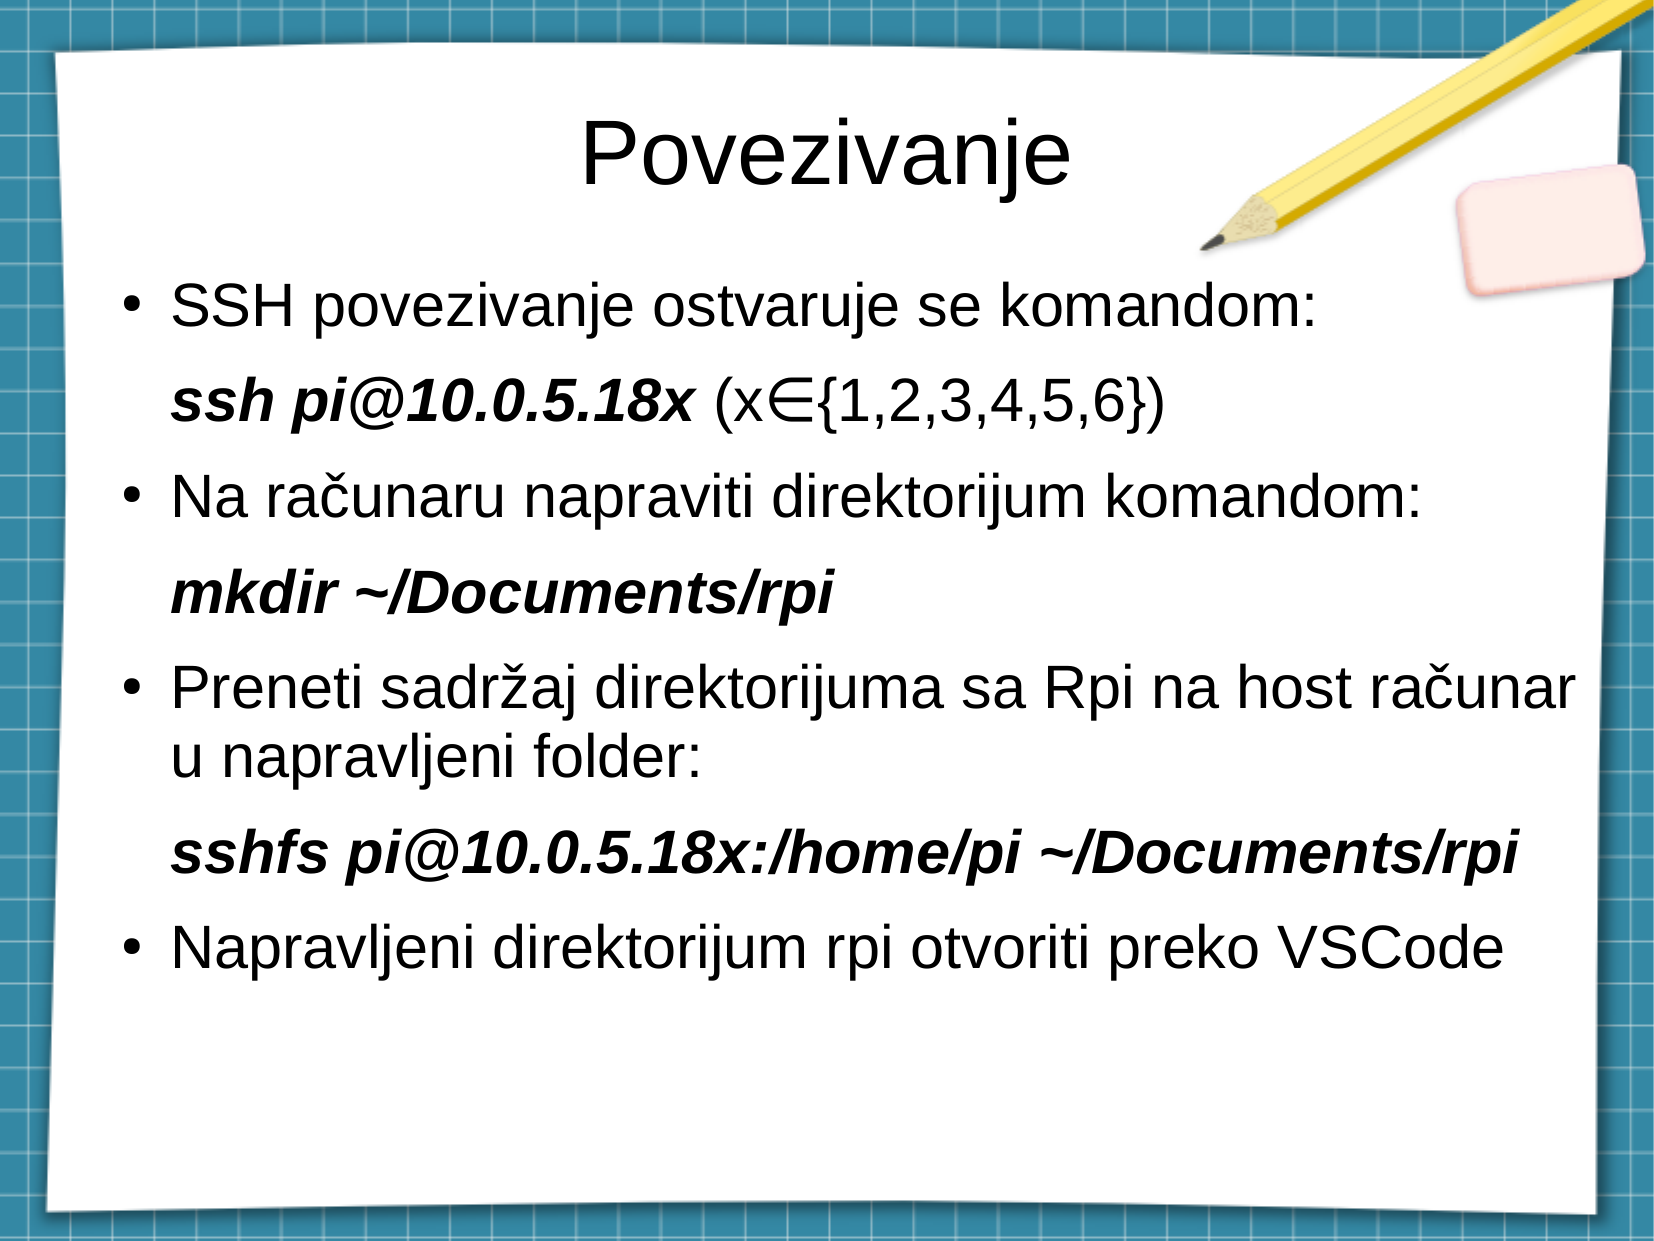

# Povezivanje
SSH povezivanje ostvaruje se komandom:
ssh pi@10.0.5.18x (x∈{1,2,3,4,5,6})
Na računaru napraviti direktorijum komandom:
mkdir ~/Documents/rpi
Preneti sadržaj direktorijuma sa Rpi na host računar u napravljeni folder:
sshfs pi@10.0.5.18x:/home/pi ~/Documents/rpi
Napravljeni direktorijum rpi otvoriti preko VSCode